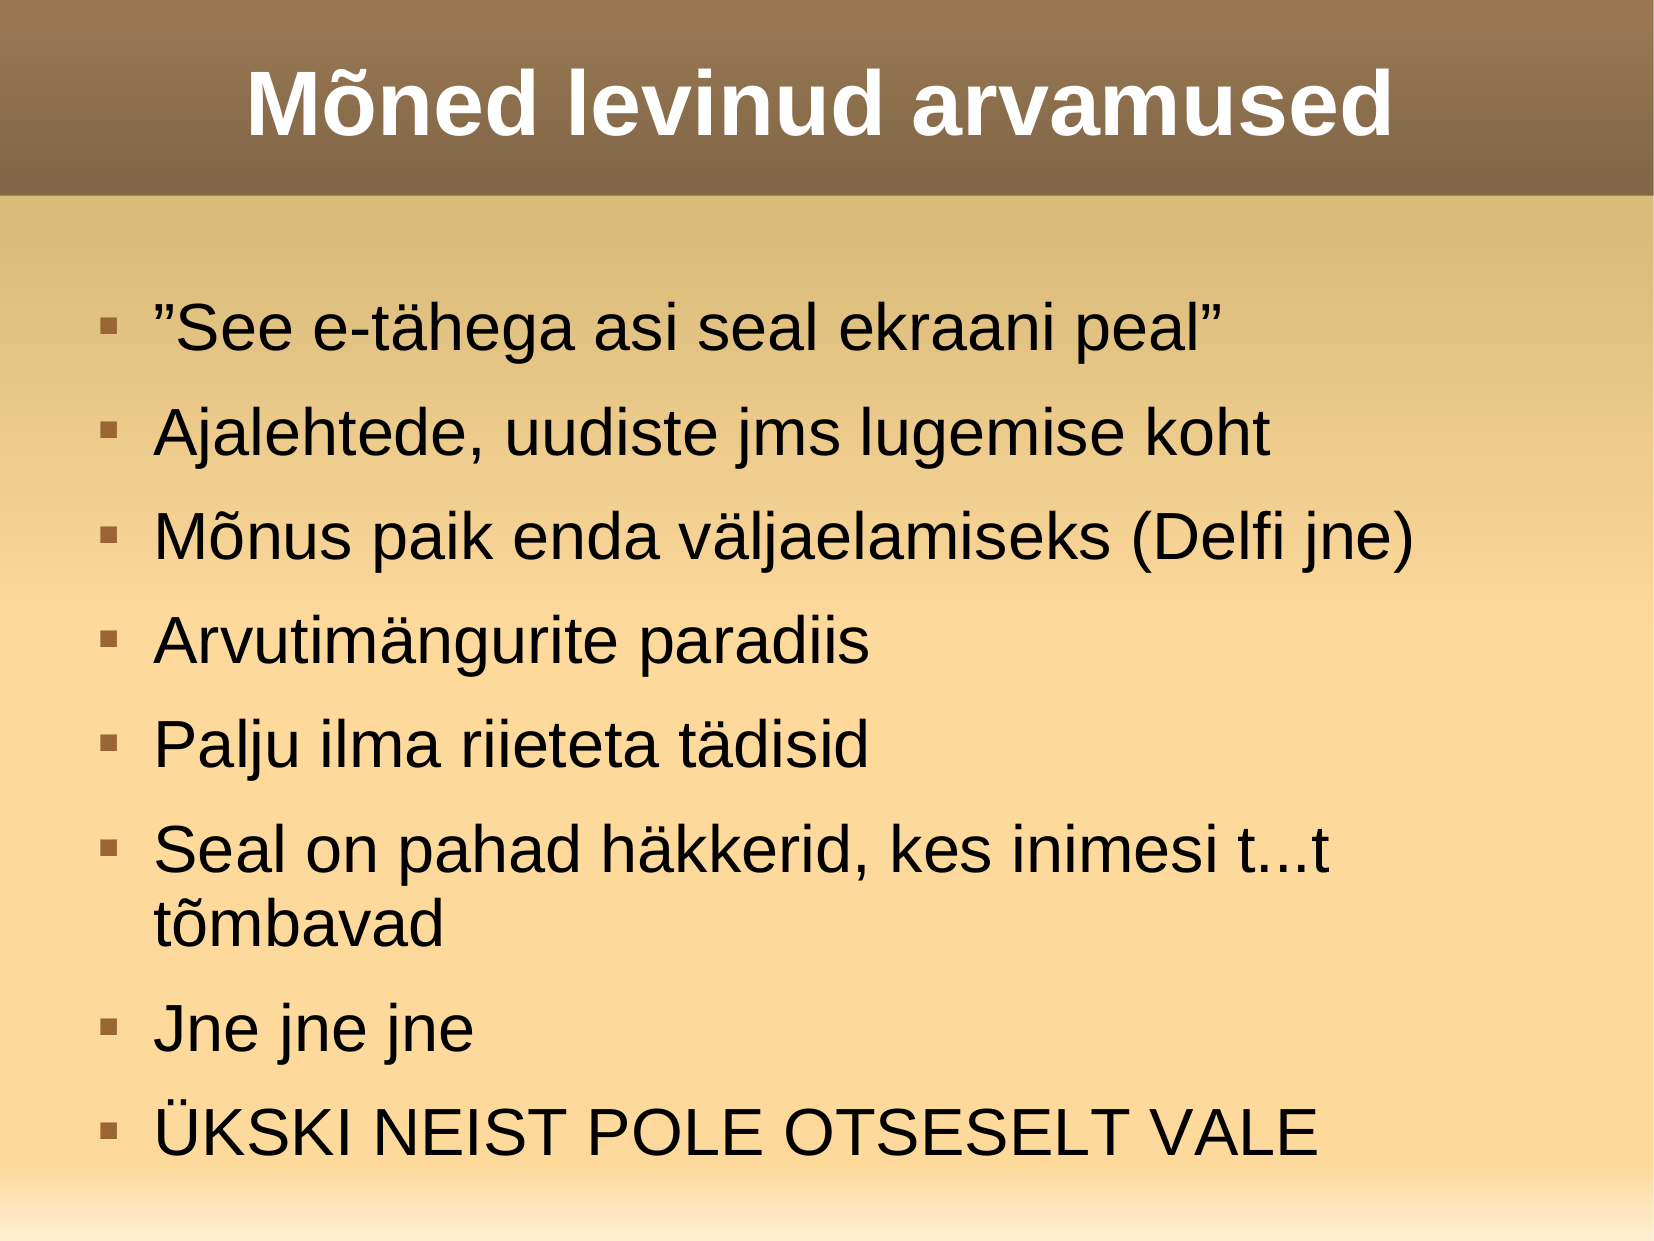

# Mõned levinud arvamused
”See e-tähega asi seal ekraani peal”
Ajalehtede, uudiste jms lugemise koht
Mõnus paik enda väljaelamiseks (Delfi jne)
Arvutimängurite paradiis
Palju ilma riieteta tädisid
Seal on pahad häkkerid, kes inimesi t...t tõmbavad
Jne jne jne
ÜKSKI NEIST POLE OTSESELT VALE